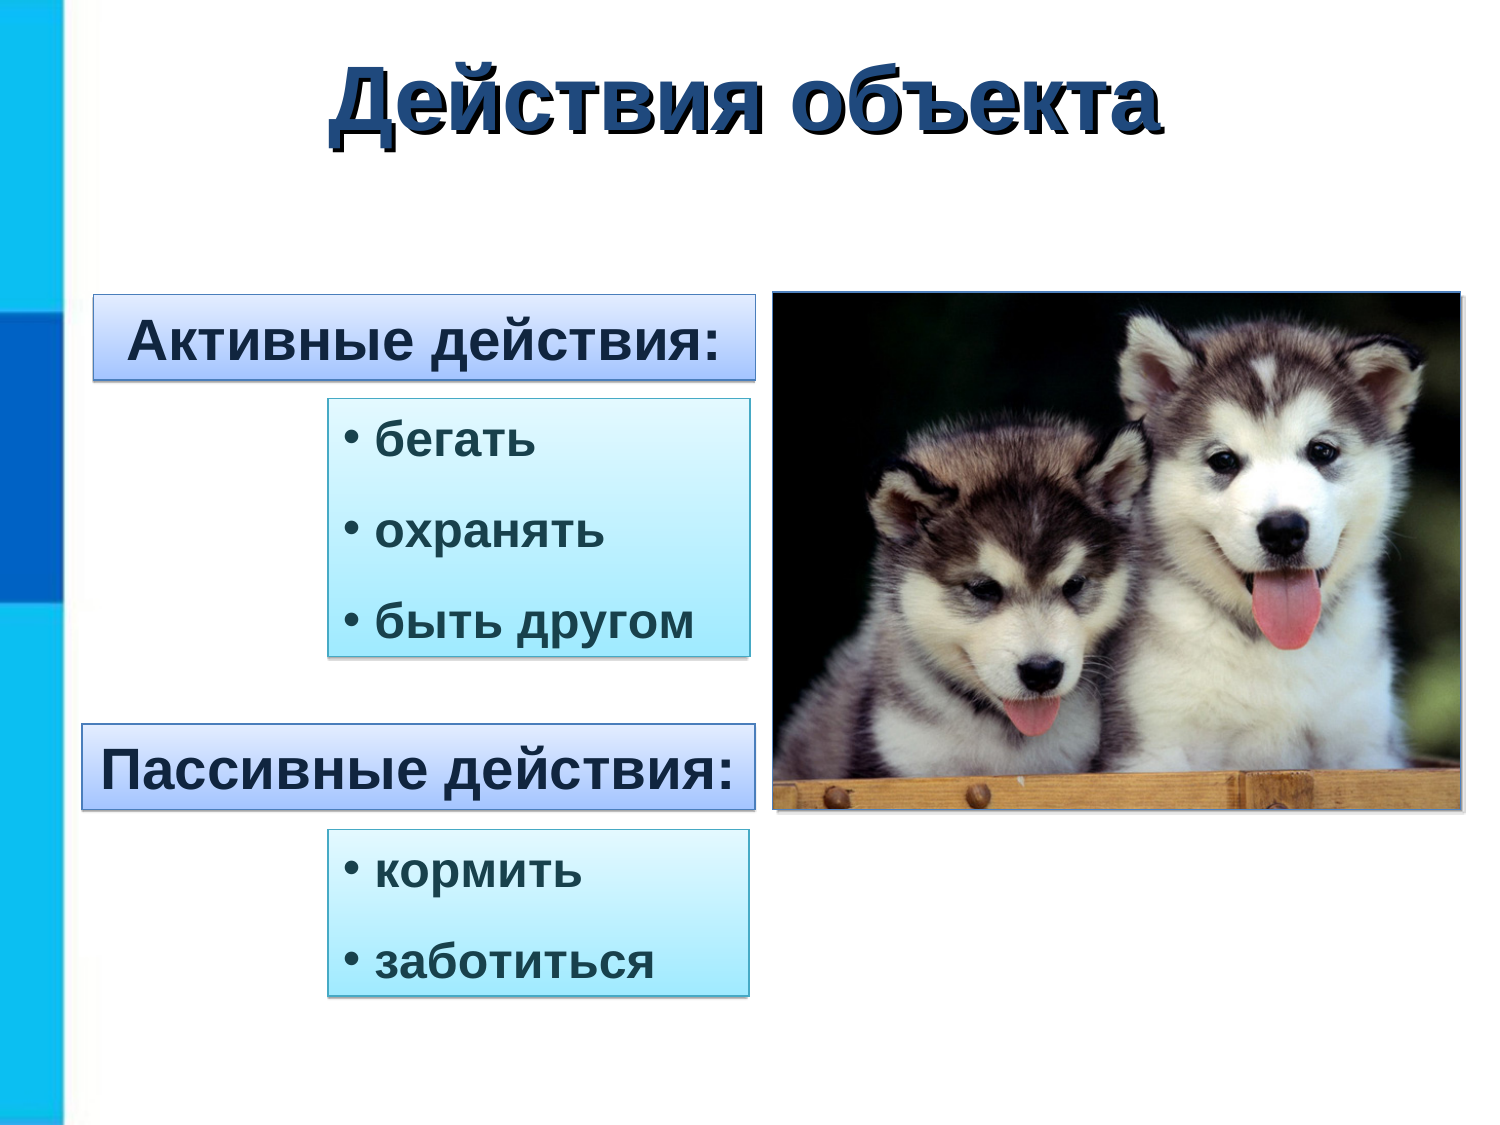

# Действия объекта
Активные действия:
 бегать
 охранять
 быть другом
Пассивные действия:
 кормить
 заботиться